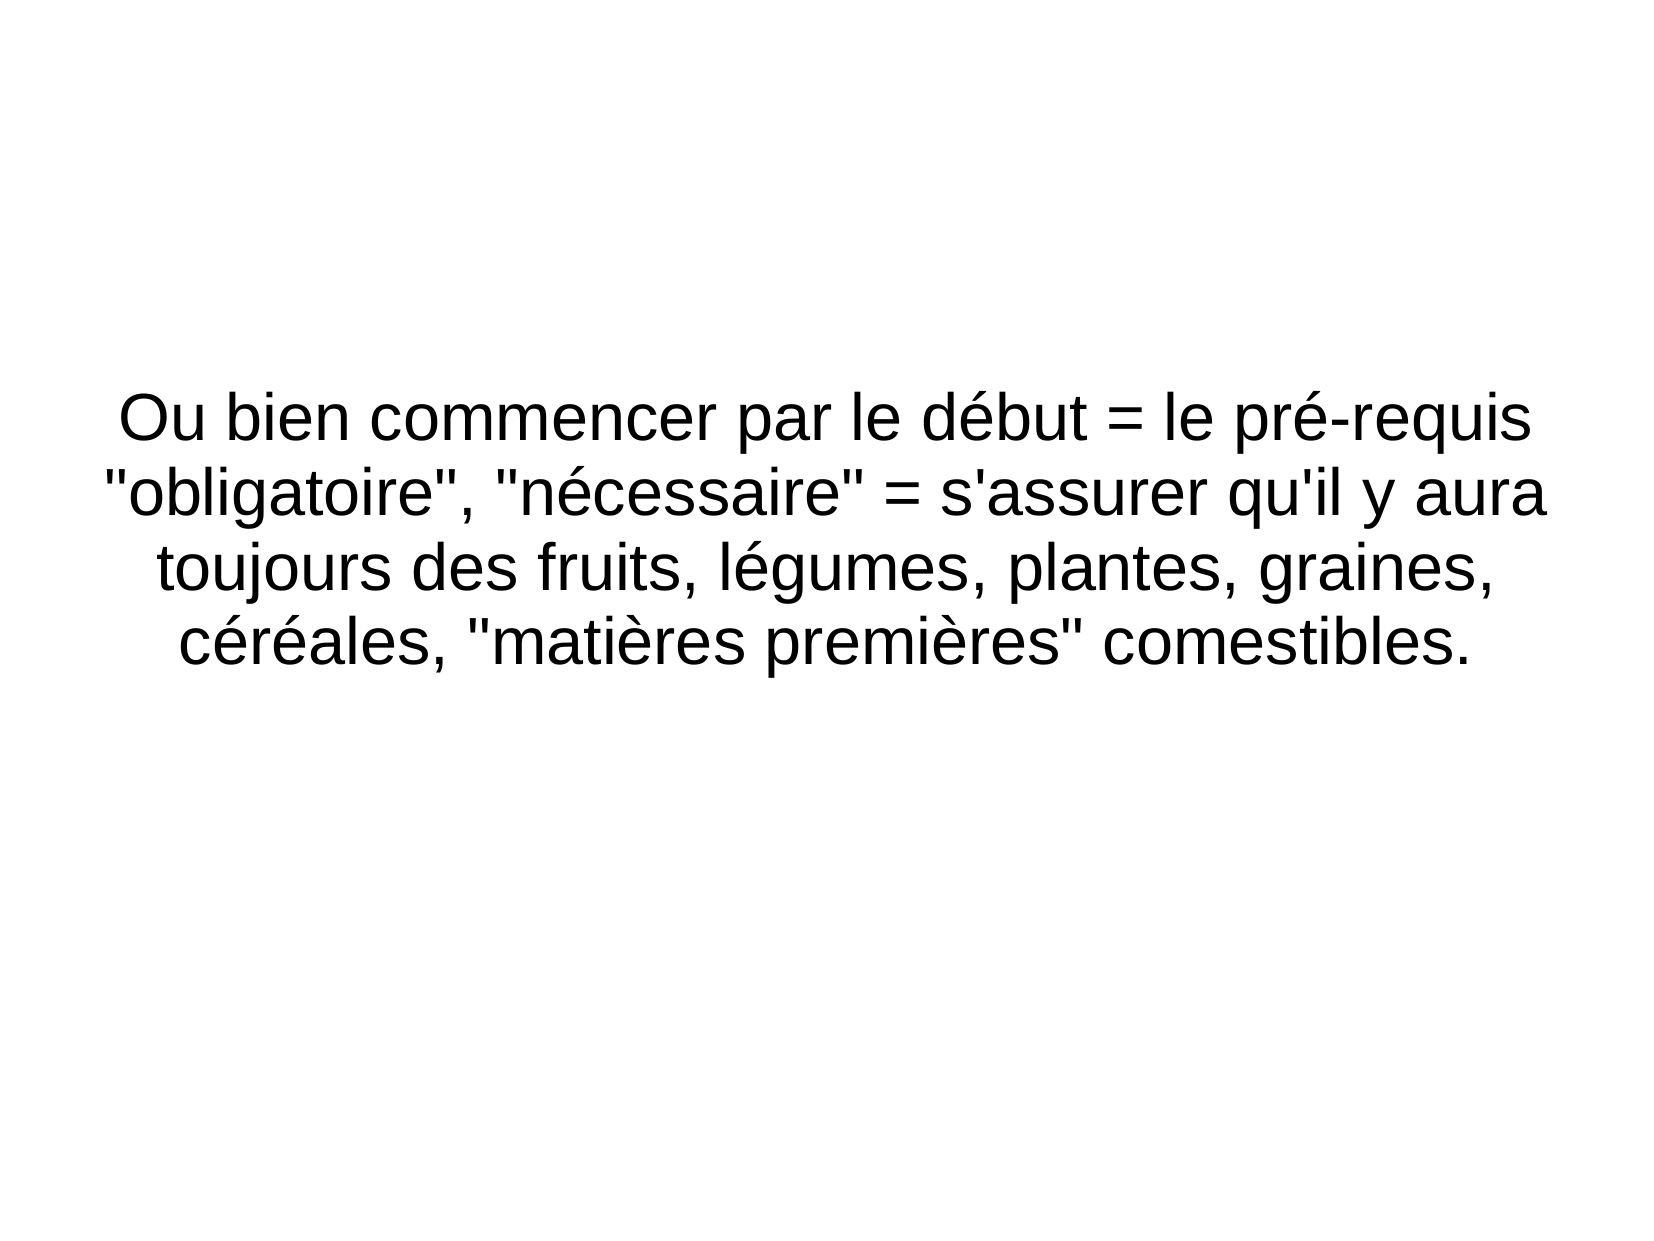

# Ou bien commencer par le début = le pré-requis "obligatoire", "nécessaire" = s'assurer qu'il y aura toujours des fruits, légumes, plantes, graines, céréales, "matières premières" comestibles.